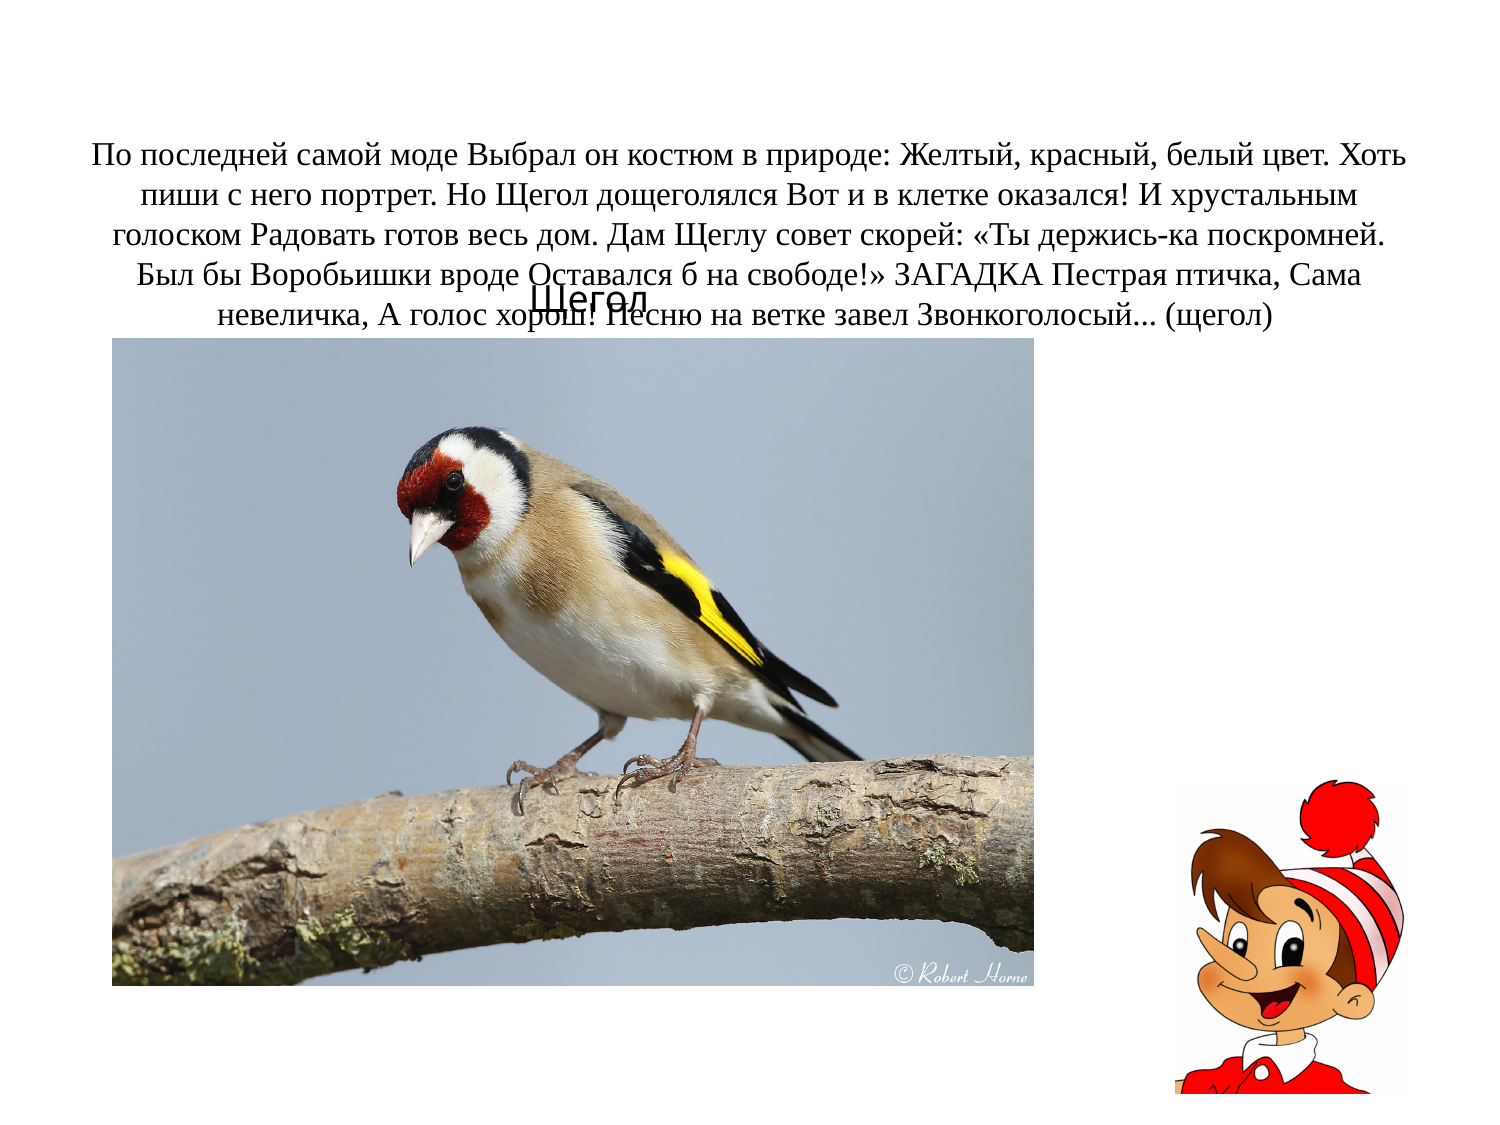

# По последней самой моде Выбрал он костюм в природе: Желтый, красный, белый цвет. Хоть пиши с него портрет. Но Щегол дощеголялся Вот и в клетке оказался! И хрустальным голоском Радовать готов весь дом. Дам Щеглу совет скорей: «Ты держись-ка поскромней. Был бы Воробьишки вроде Оставался б на свободе!» ЗАГАДКА Пестрая птичка, Сама невеличка, А голос хорош! Песню на ветке завел Звонкоголосый... (щегол)
Щегол